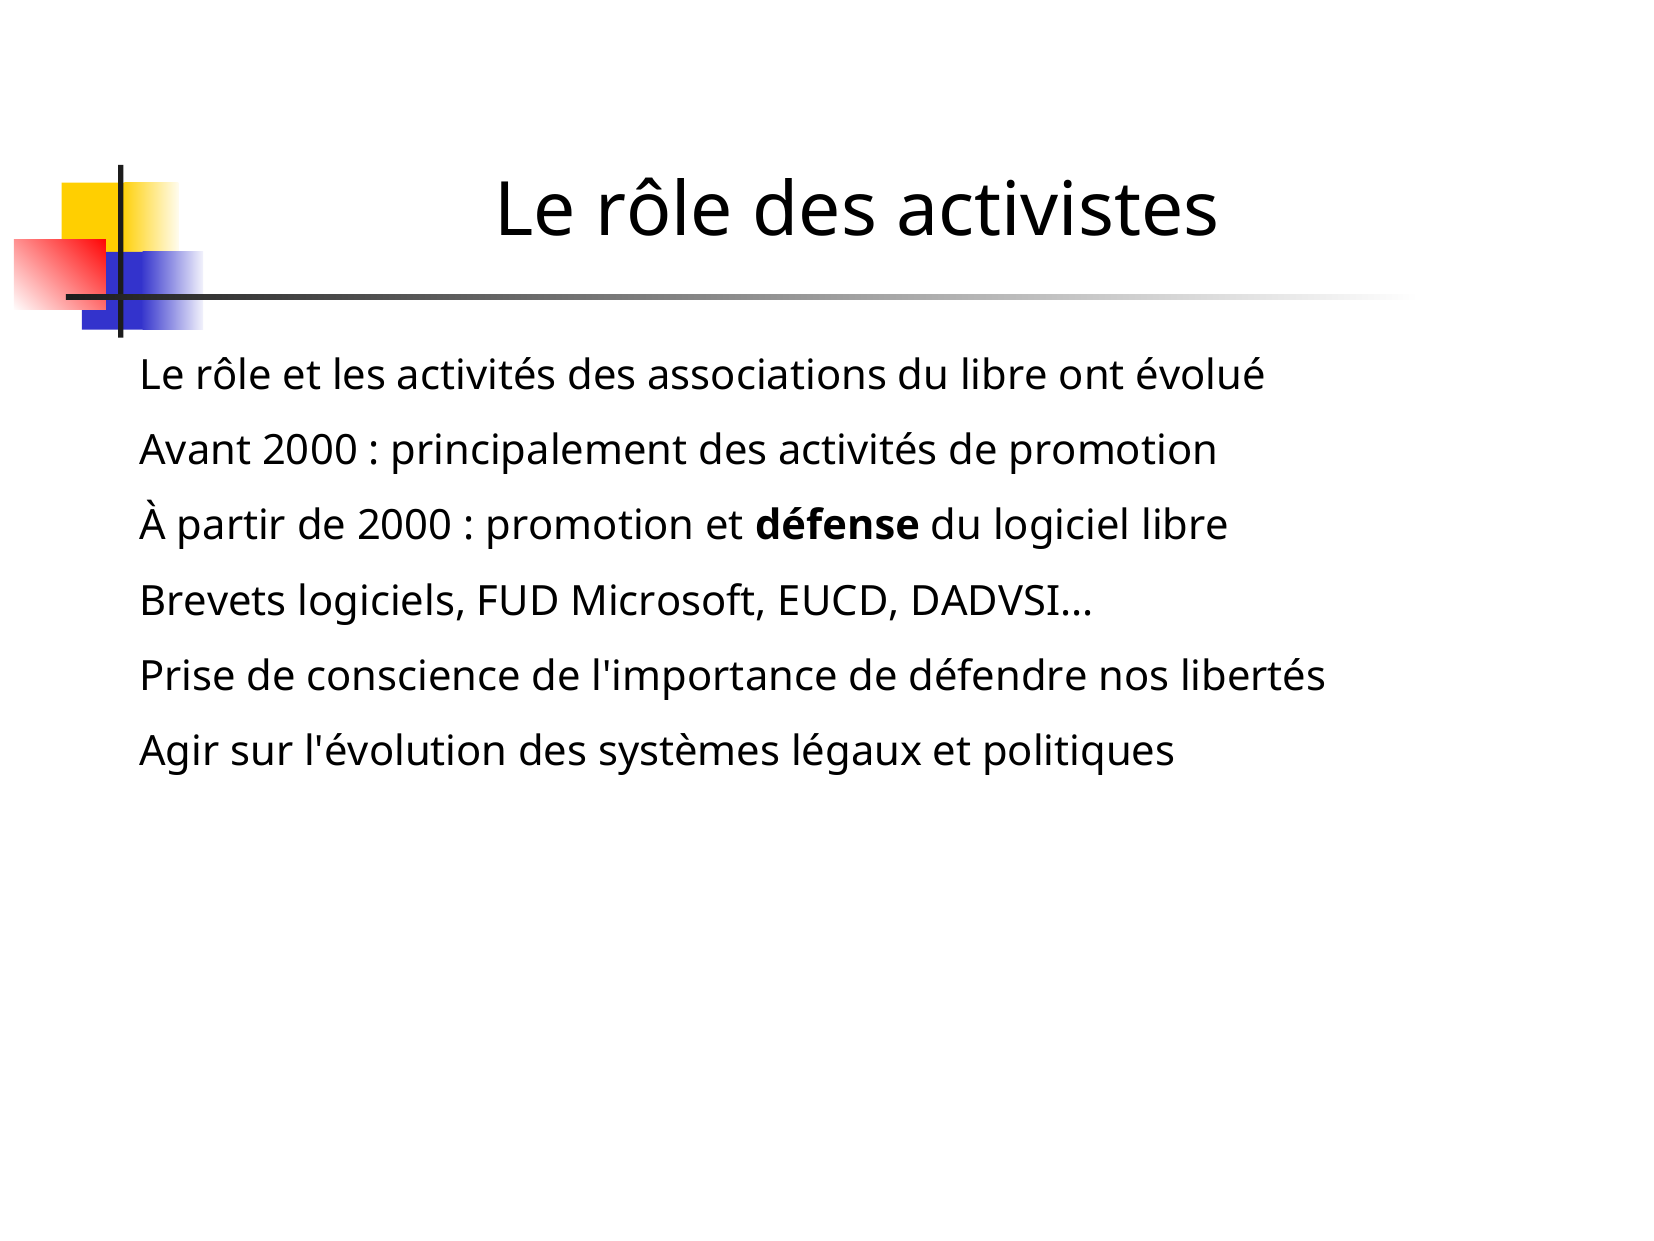

# Le rôle des activistes
Le rôle et les activités des associations du libre ont évolué
Avant 2000 : principalement des activités de promotion
À partir de 2000 : promotion et défense du logiciel libre
Brevets logiciels, FUD Microsoft, EUCD, DADVSI...
Prise de conscience de l'importance de défendre nos libertés
Agir sur l'évolution des systèmes légaux et politiques